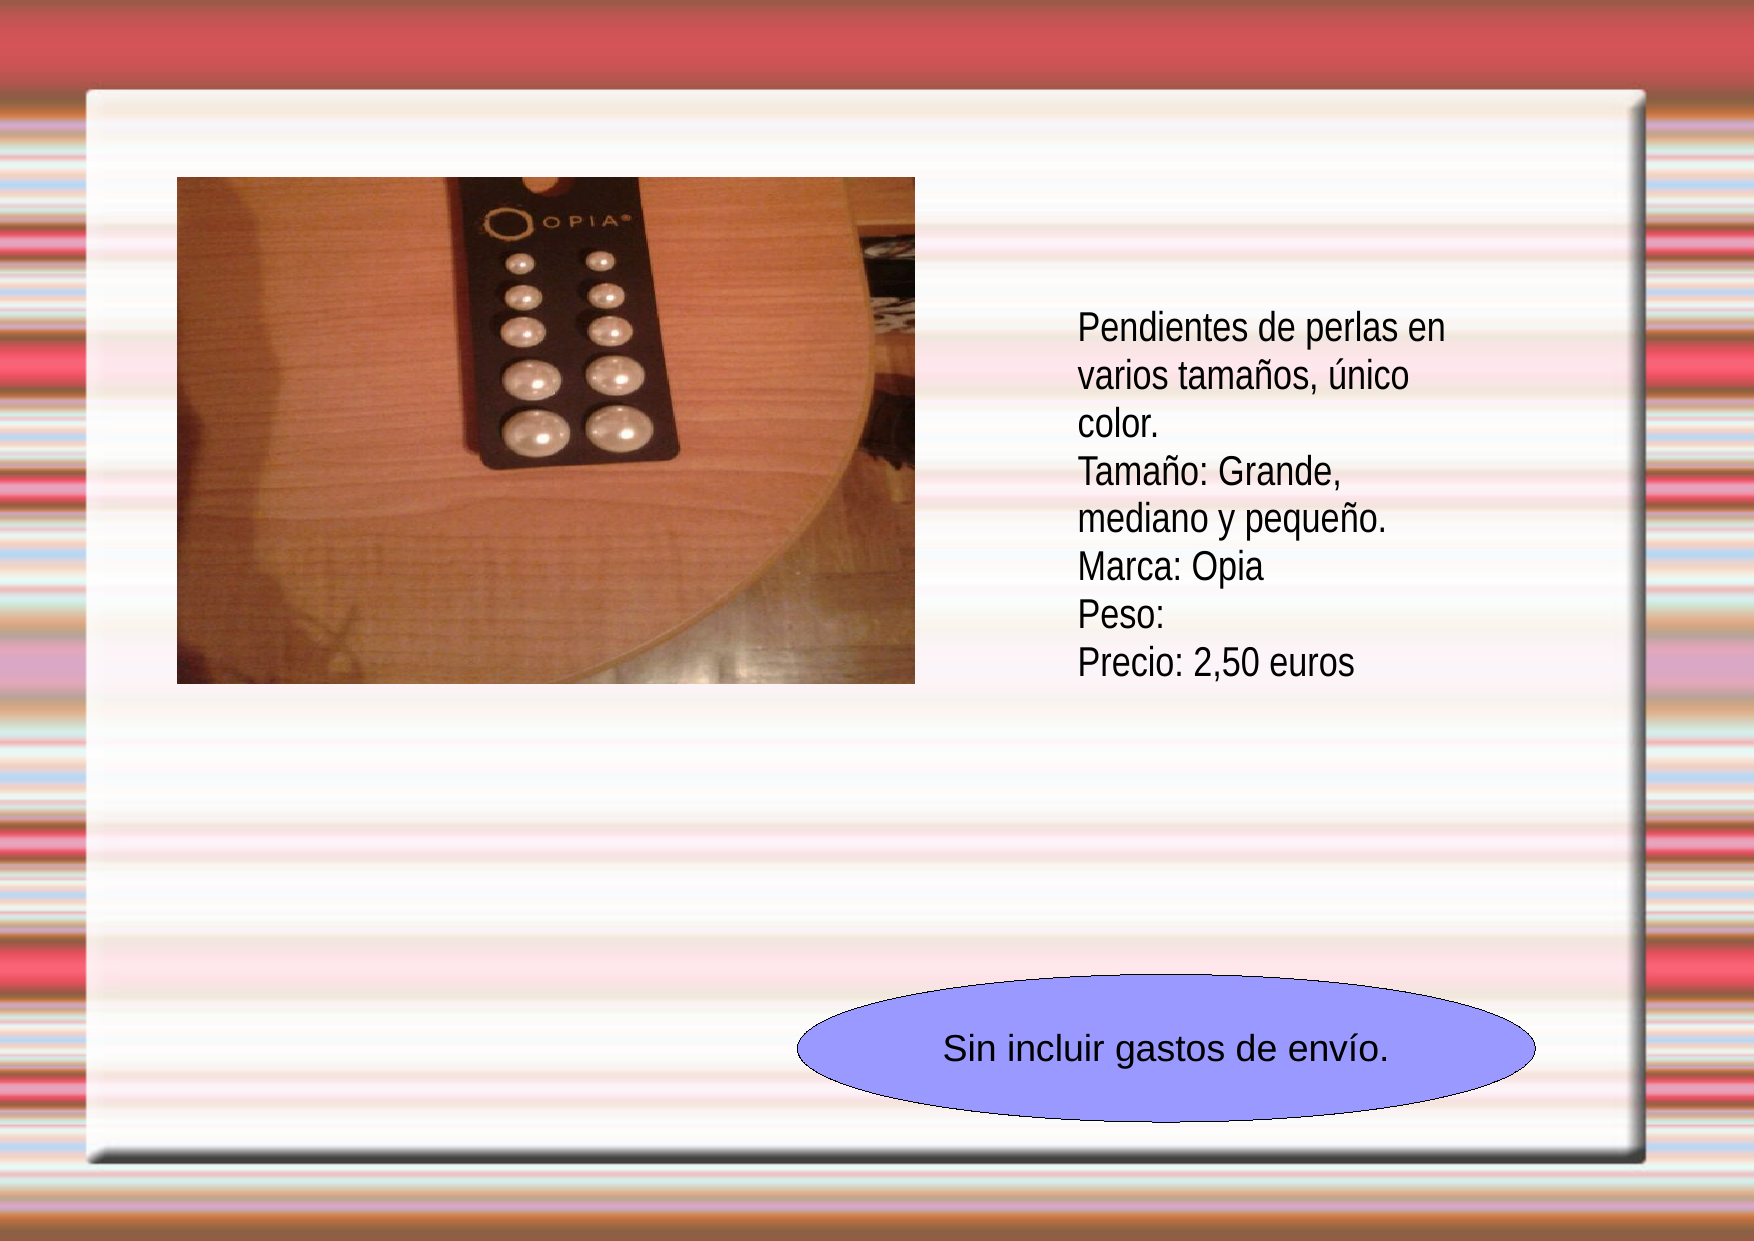

Pendientes de perlas en varios tamaños, único color.
Tamaño: Grande, mediano y pequeño.
Marca: Opia
Peso:
Precio: 2,50 euros
Sin incluir gastos de envío.